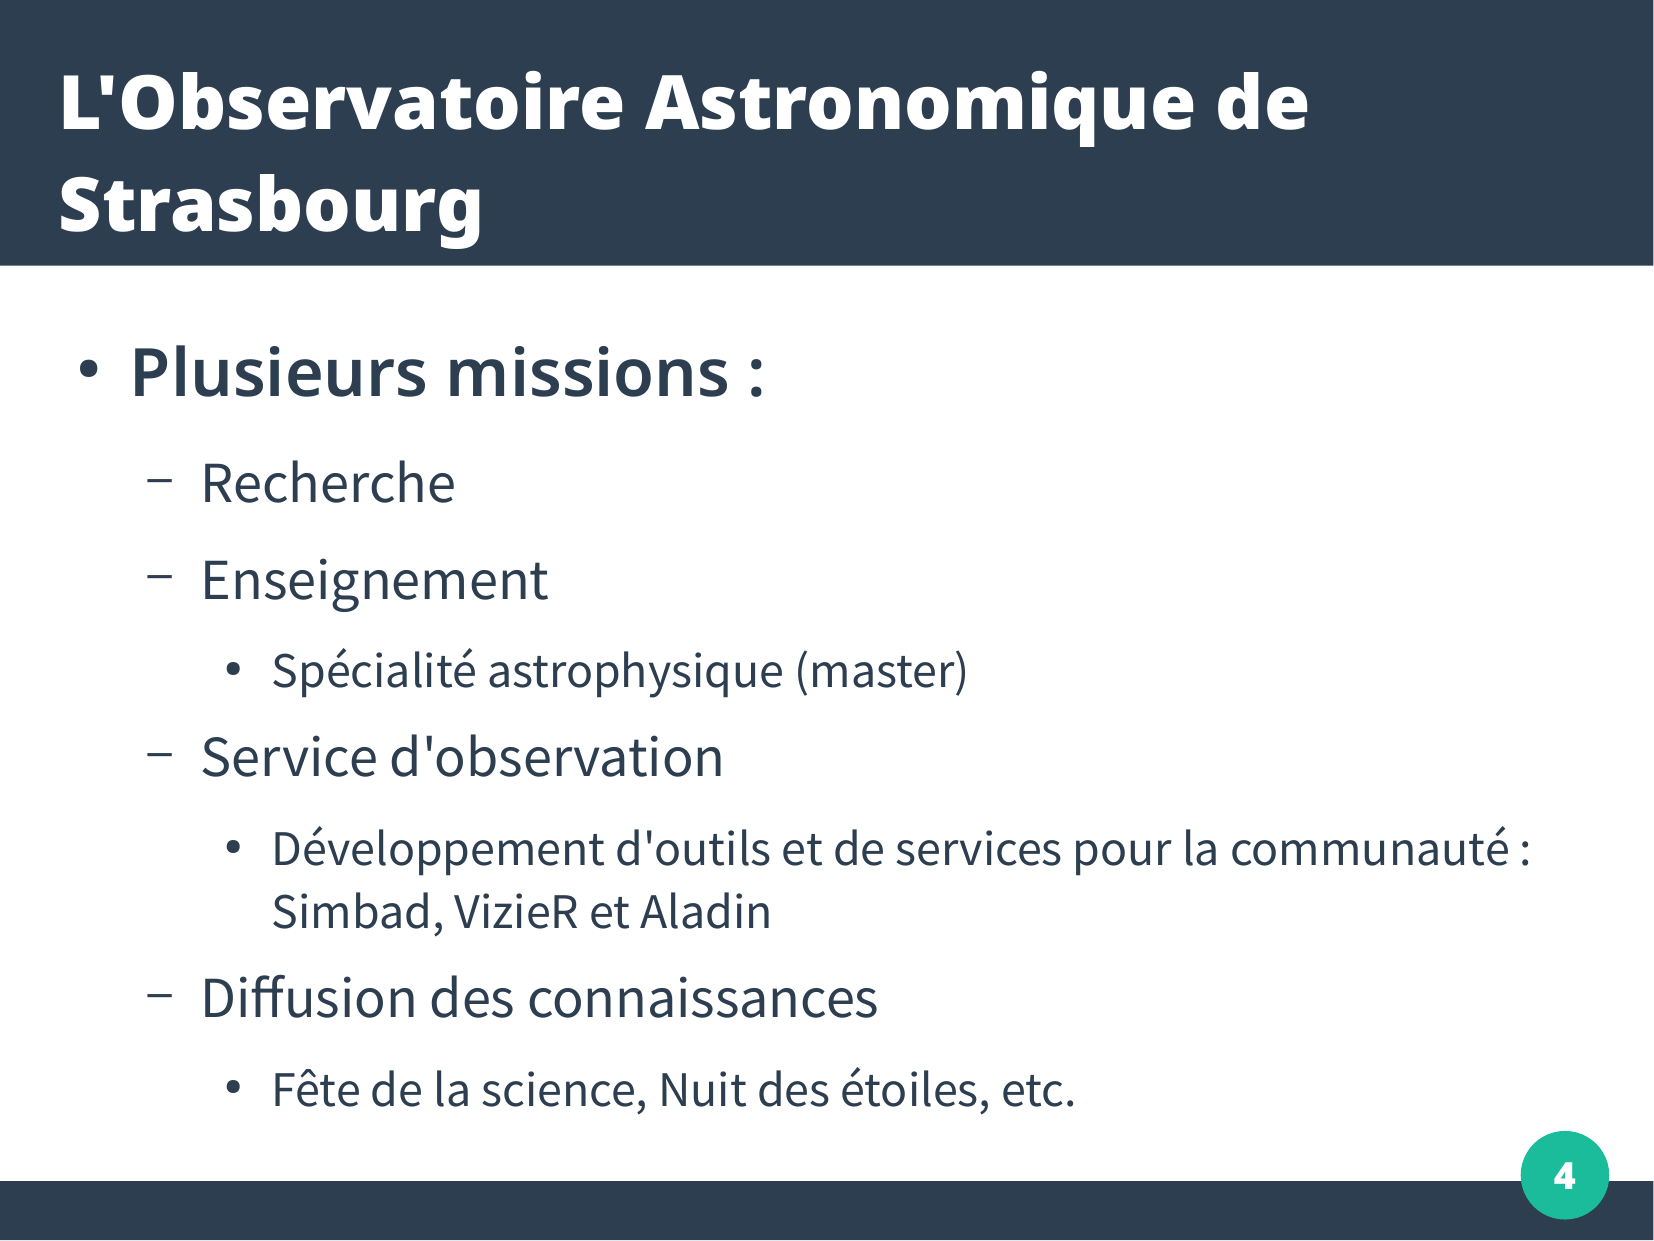

# L'Observatoire Astronomique de Strasbourg
Plusieurs missions :
Recherche
Enseignement
Spécialité astrophysique (master)
Service d'observation
Développement d'outils et de services pour la communauté : Simbad, VizieR et Aladin
Diffusion des connaissances
Fête de la science, Nuit des étoiles, etc.
4